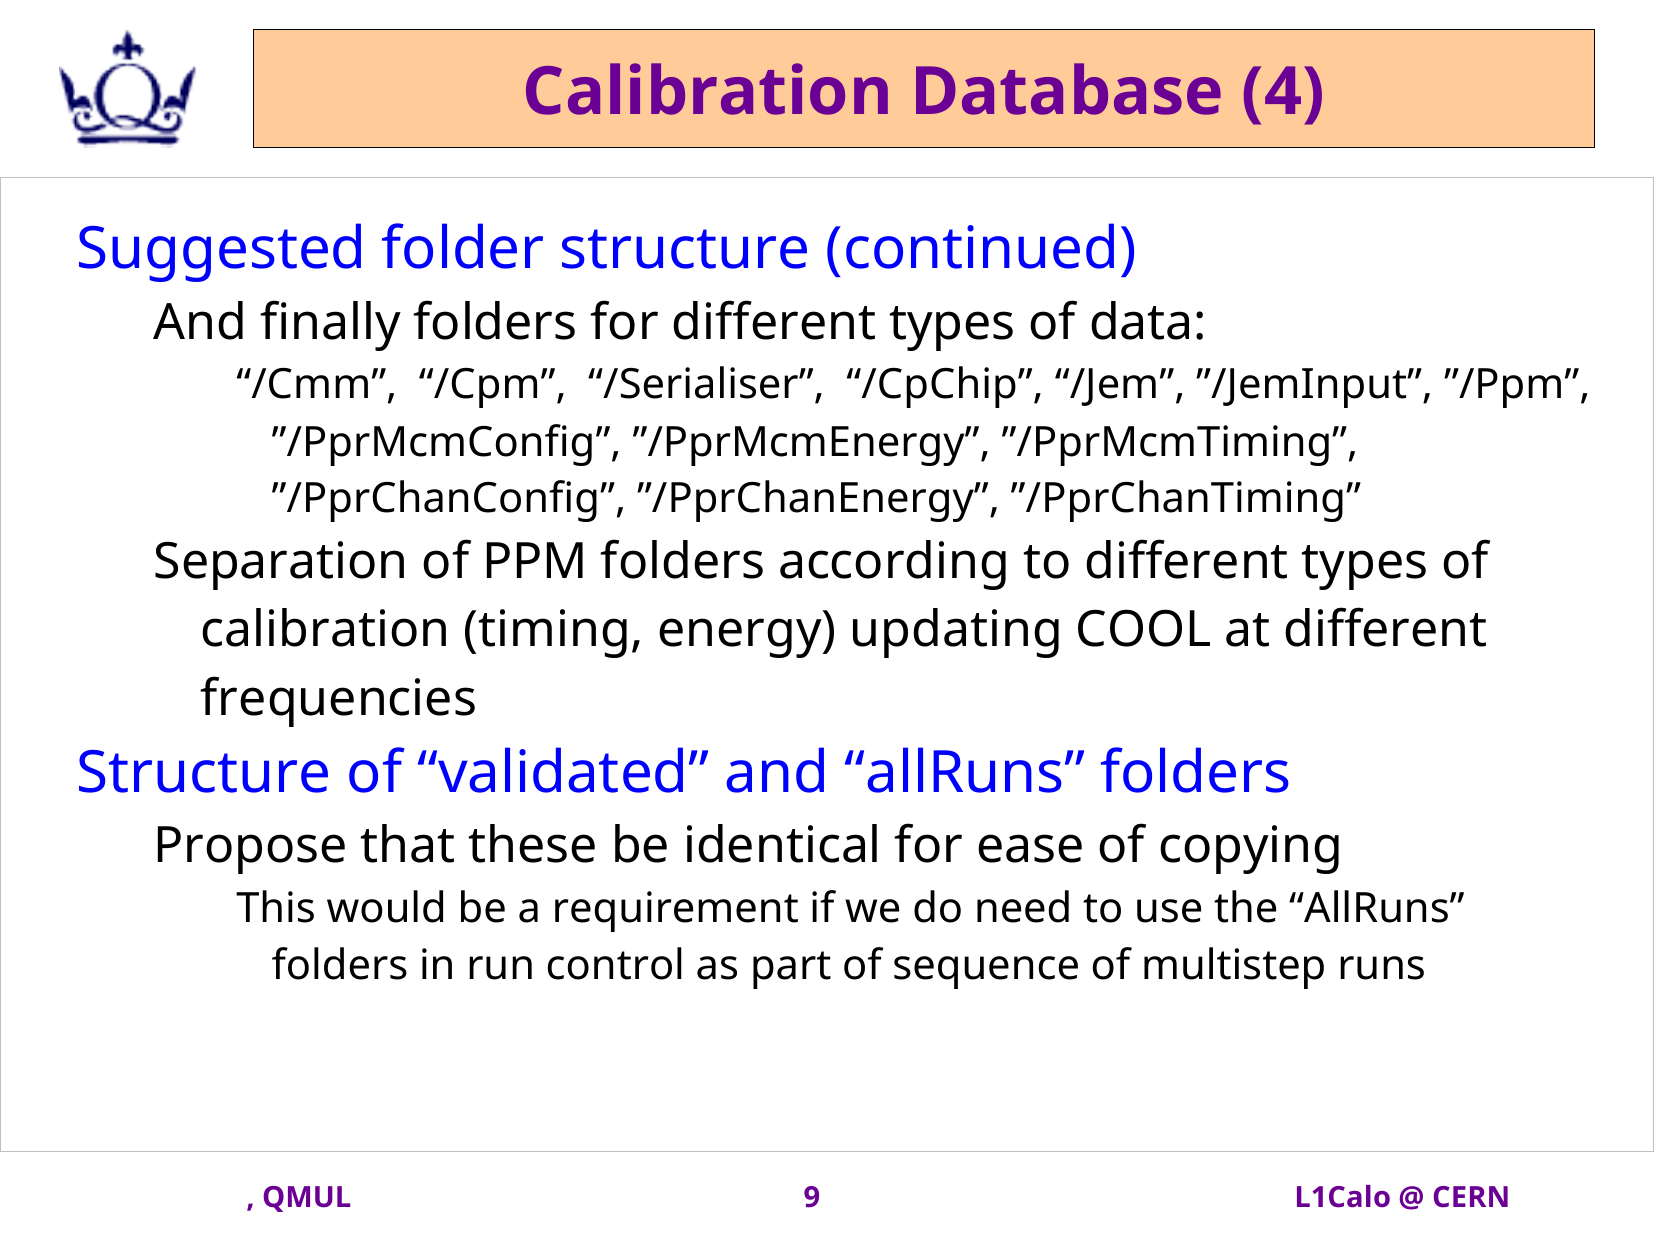

# Calibration Database (4)
Suggested folder structure (continued)
And finally folders for different types of data:
“/Cmm”, “/Cpm”, “/Serialiser”, “/CpChip”, “/Jem”, ”/JemInput”, ”/Ppm”, ”/PprMcmConfig”, ”/PprMcmEnergy”, ”/PprMcmTiming”, ”/PprChanConfig”, ”/PprChanEnergy”, ”/PprChanTiming”
Separation of PPM folders according to different types of calibration (timing, energy) updating COOL at different frequencies
Structure of “validated” and “allRuns” folders
Propose that these be identical for ease of copying
This would be a requirement if we do need to use the “AllRuns” folders in run control as part of sequence of multistep runs